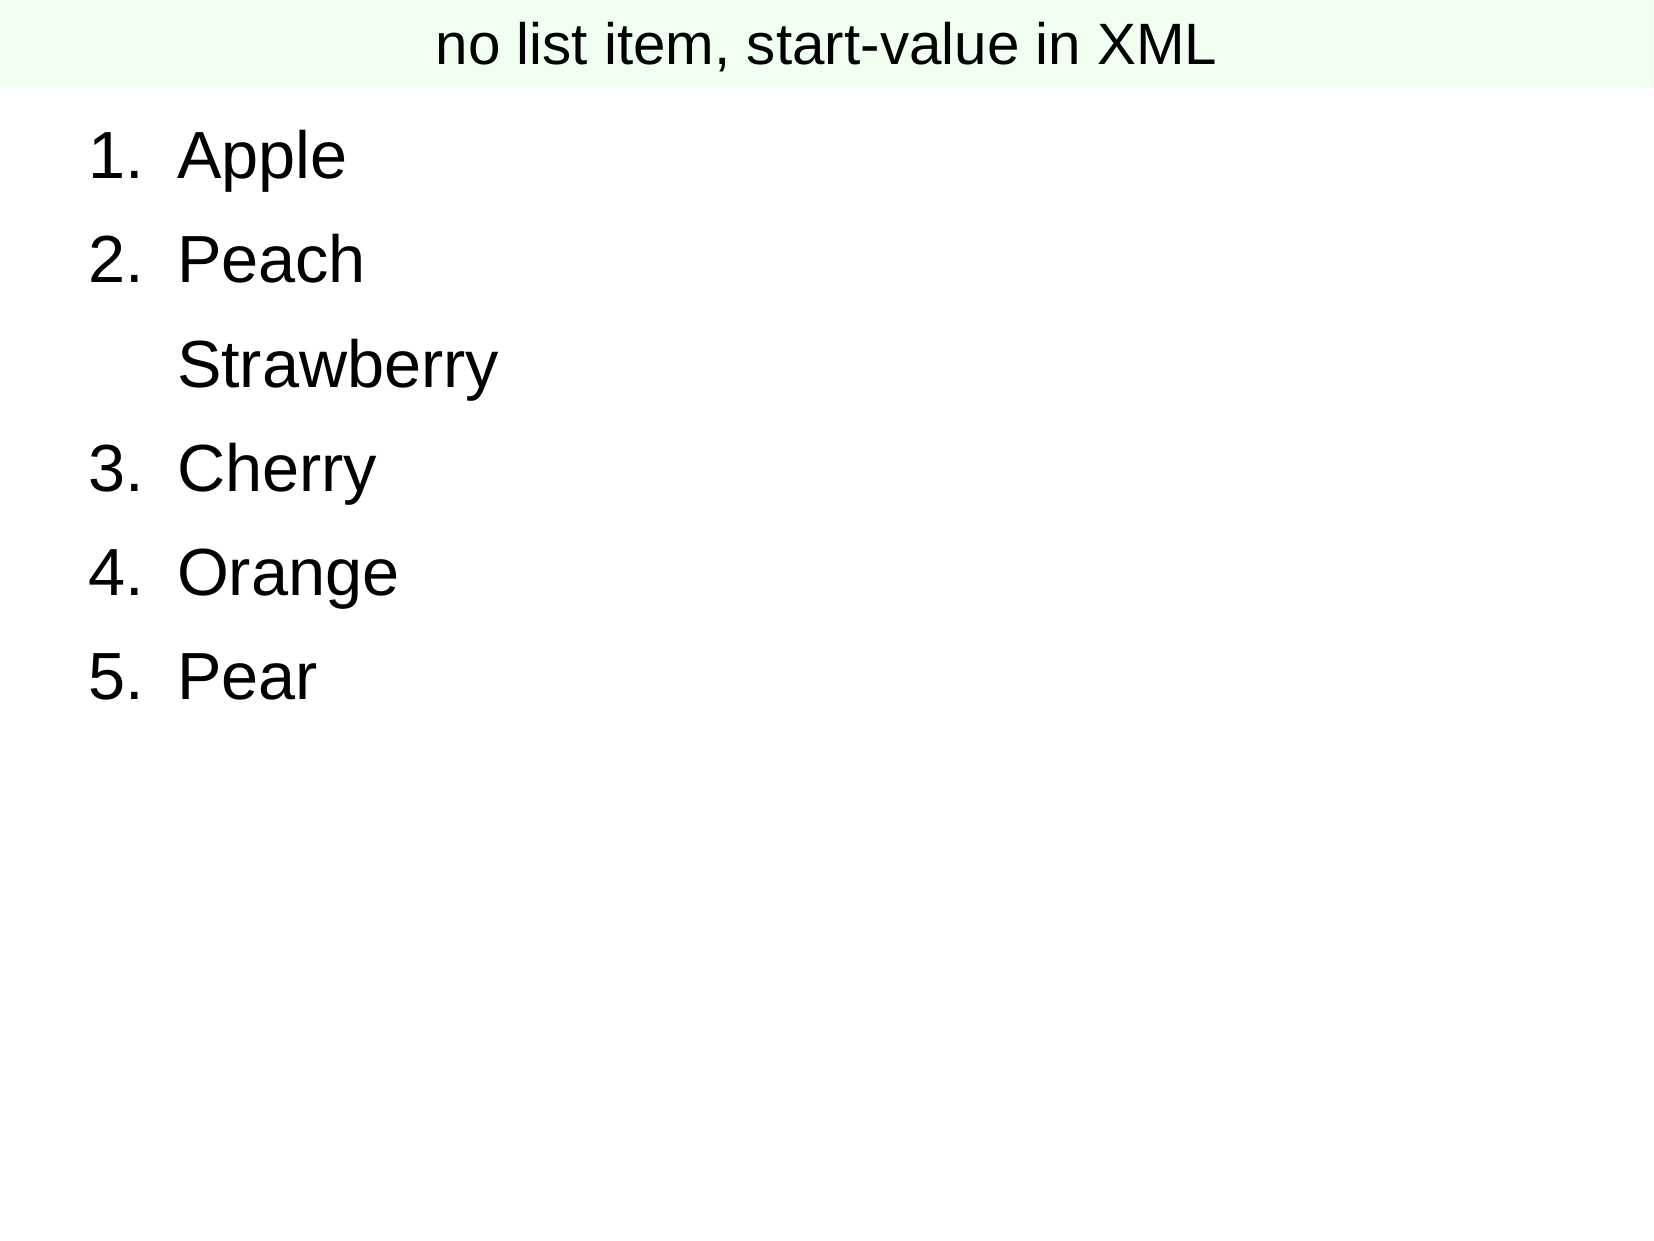

# no list item, start-value in XML
Apple
Peach
Strawberry
Cherry
Orange
Pear